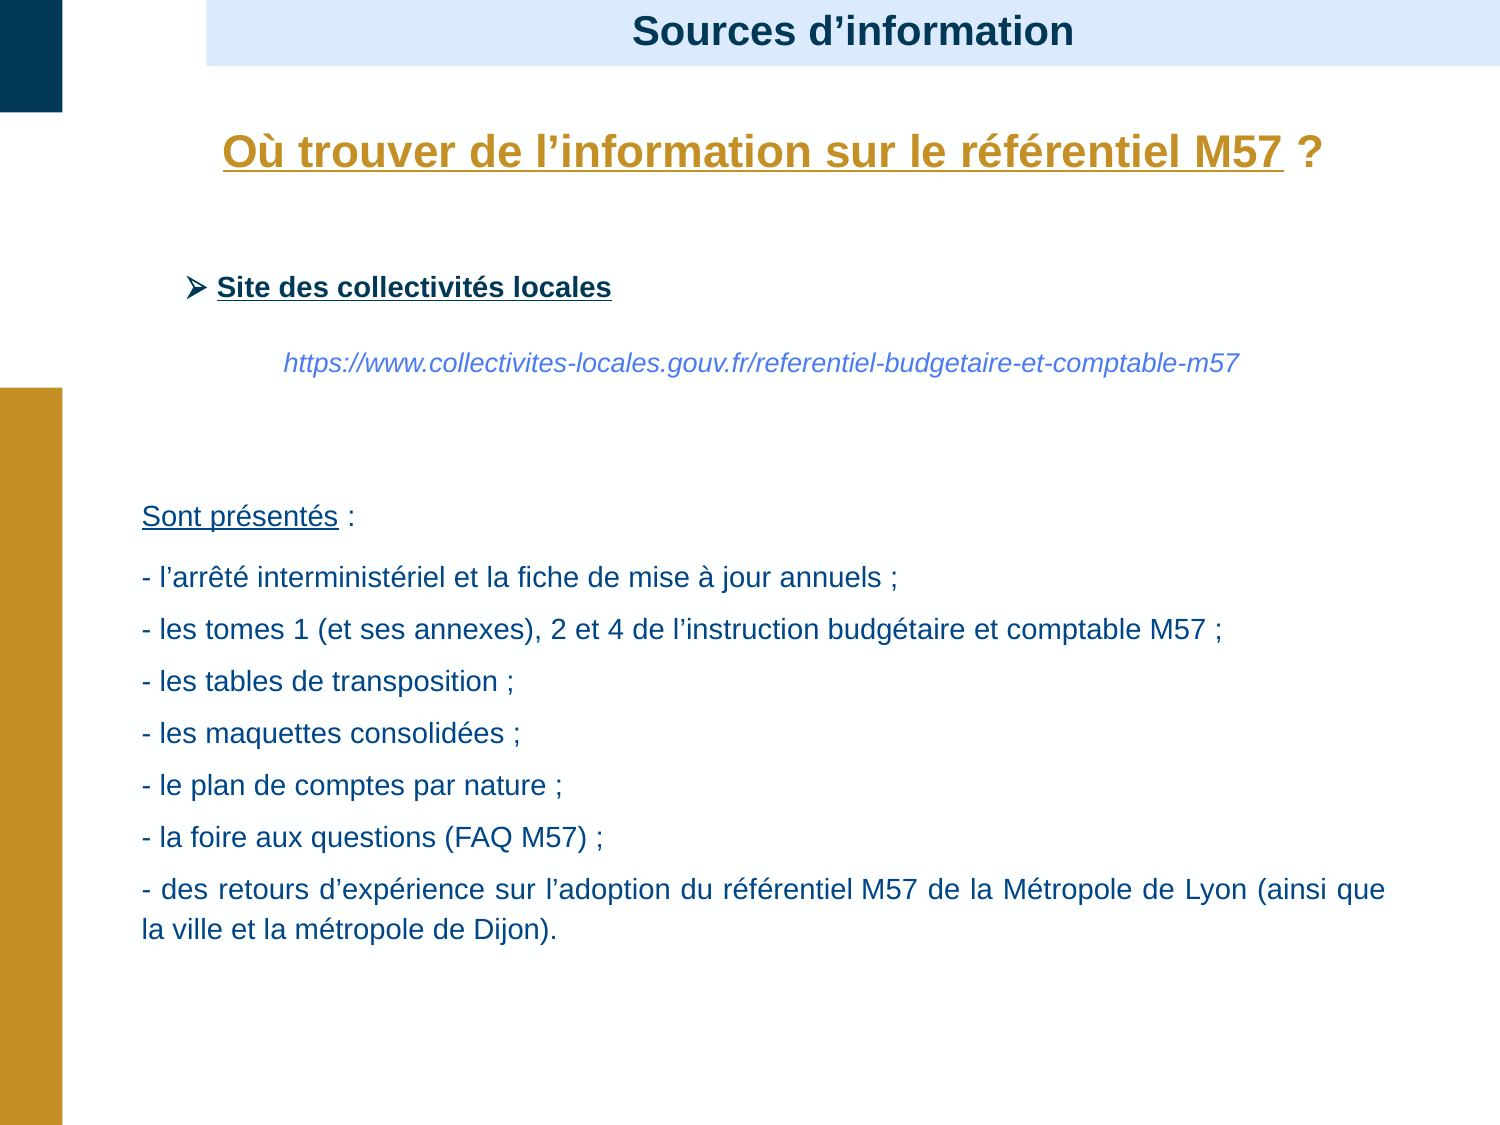

Sources d’information
Où trouver de l’information sur le référentiel M57 ?
#  Site des collectivités locales
https://www.collectivites-locales.gouv.fr/referentiel-budgetaire-et-comptable-m57
Sont présentés :
- l’arrêté interministériel et la fiche de mise à jour annuels ;
- les tomes 1 (et ses annexes), 2 et 4 de l’instruction budgétaire et comptable M57 ;
- les tables de transposition ;
- les maquettes consolidées ;
- le plan de comptes par nature ;
- la foire aux questions (FAQ M57) ;
- des retours d’expérience sur l’adoption du référentiel M57 de la Métropole de Lyon (ainsi que la ville et la métropole de Dijon).